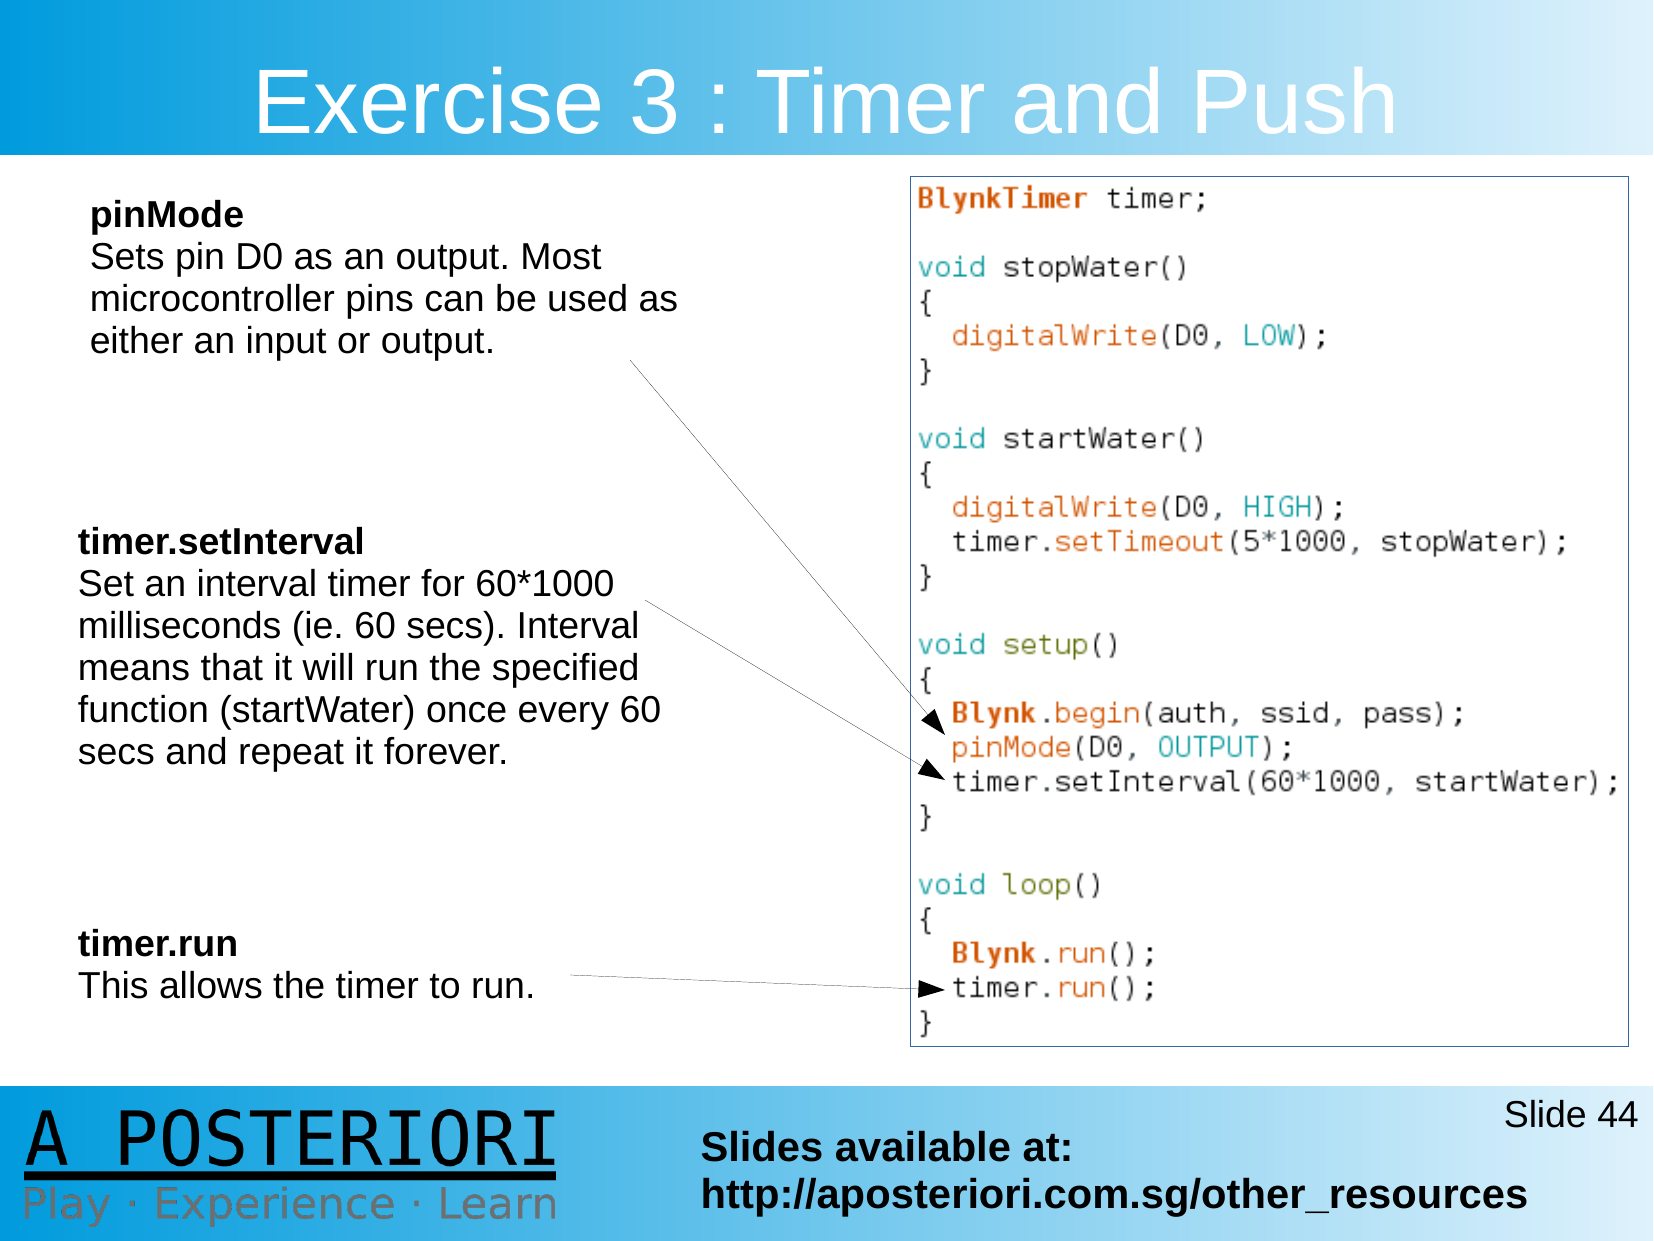

# Exercise 3 : Timer and Push
pinMode
Sets pin D0 as an output. Most microcontroller pins can be used as either an input or output.
timer.setInterval
Set an interval timer for 60*1000 milliseconds (ie. 60 secs). Interval means that it will run the specified function (startWater) once every 60 secs and repeat it forever.
timer.run
This allows the timer to run.